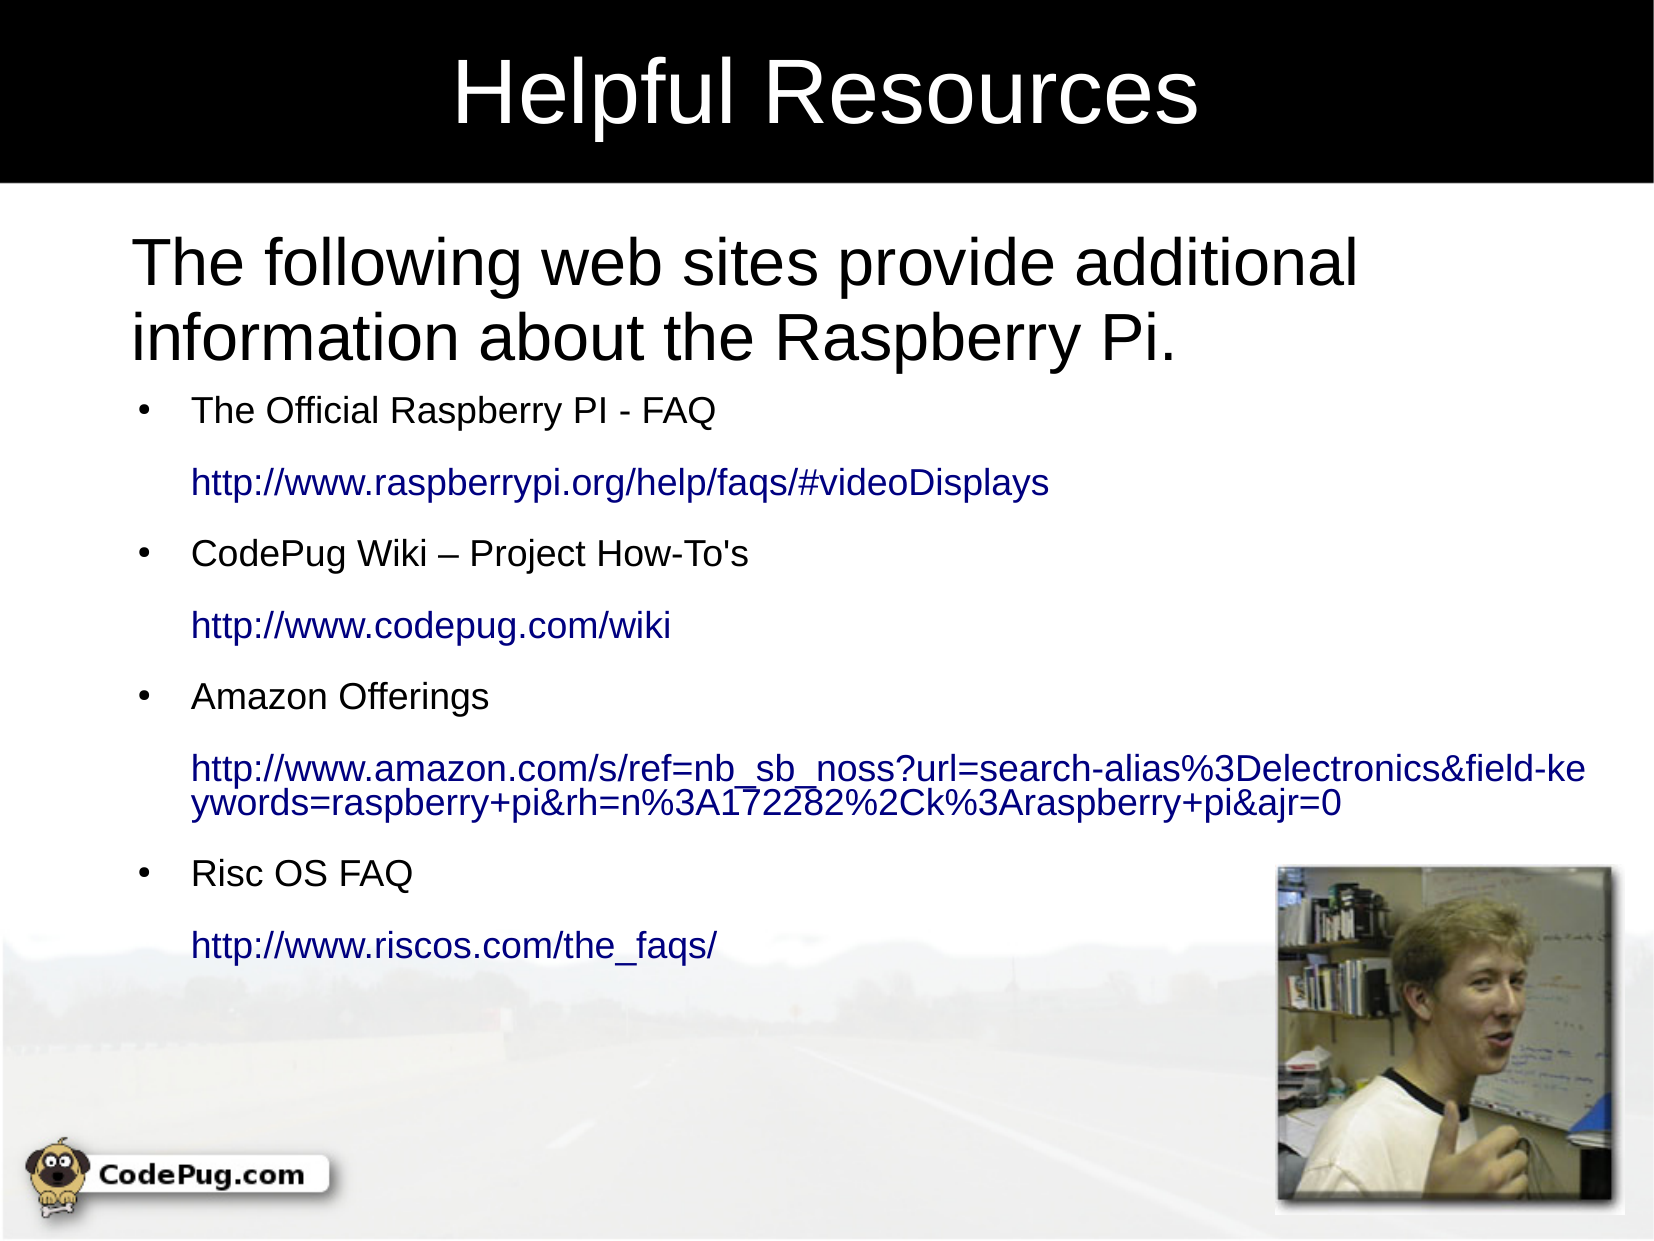

# Helpful Resources
The following web sites provide additional information about the Raspberry Pi.
The Official Raspberry PI - FAQ
http://www.raspberrypi.org/help/faqs/#videoDisplays
CodePug Wiki – Project How-To's
http://www.codepug.com/wiki
Amazon Offerings
http://www.amazon.com/s/ref=nb_sb_noss?url=search-alias%3Delectronics&field-keywords=raspberry+pi&rh=n%3A172282%2Ck%3Araspberry+pi&ajr=0
Risc OS FAQ
http://www.riscos.com/the_faqs/